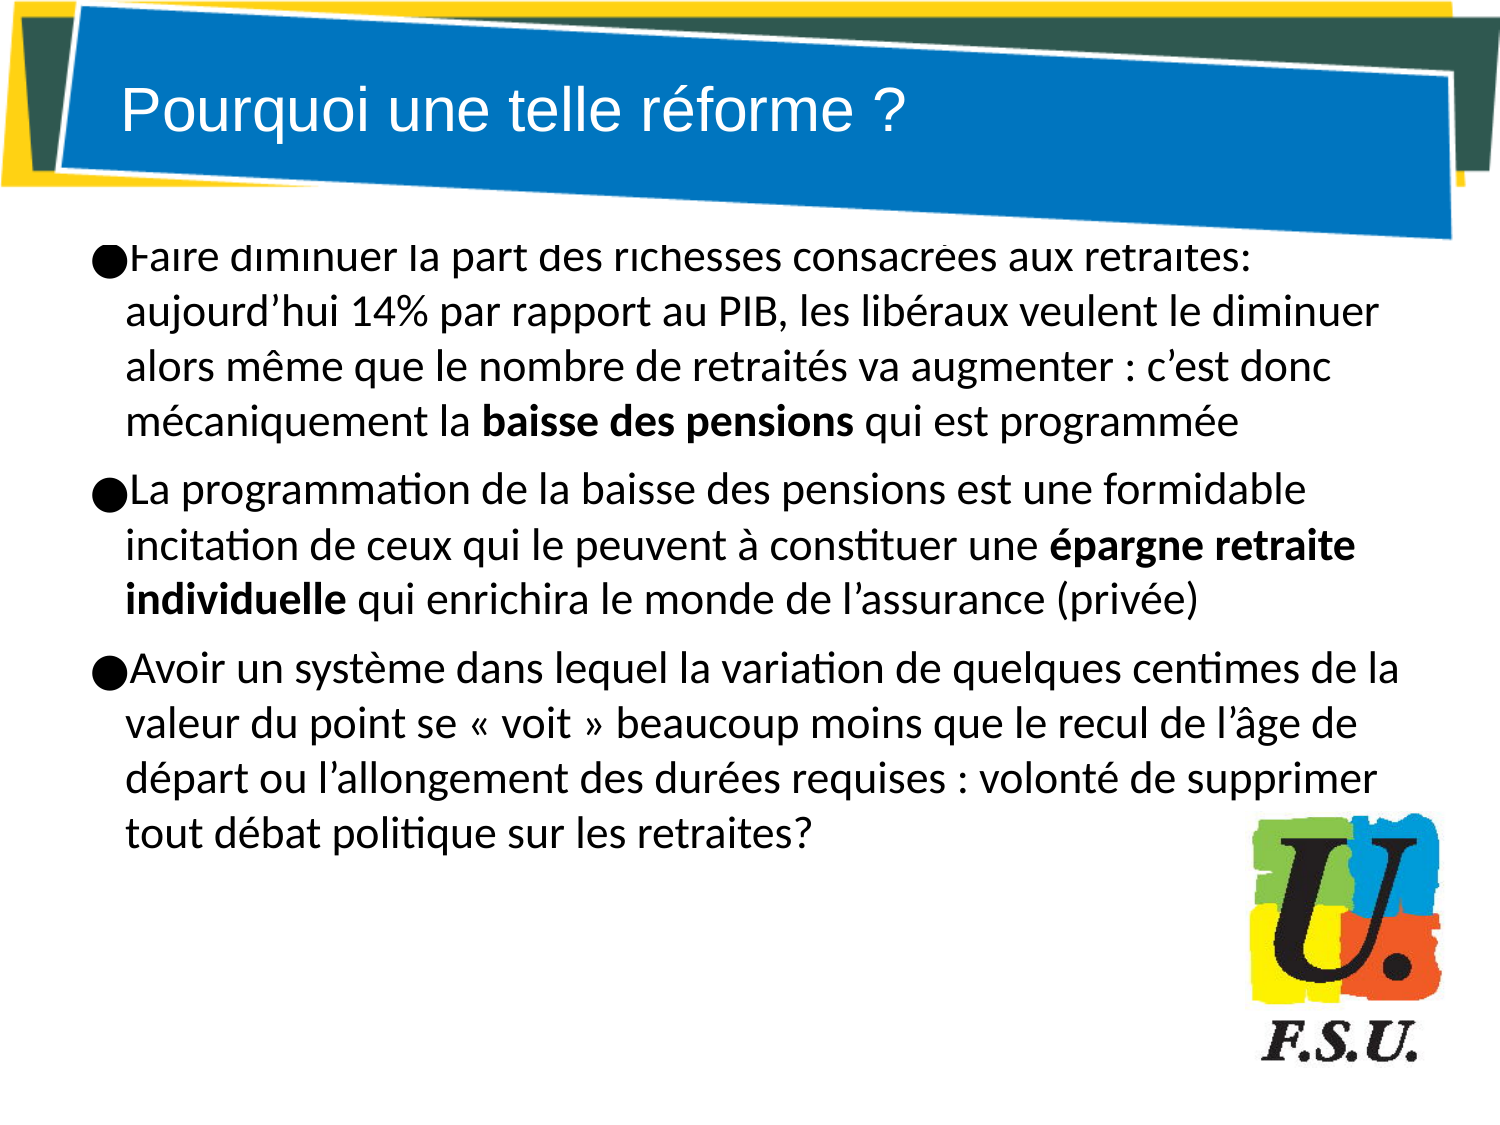

Pourquoi une telle réforme?
Pourquoi une telle réforme ?
Faire diminuer la part des richesses consacrées aux retraites: aujourd’hui 14% par rapport au PIB, les libéraux veulent le diminuer alors même que le nombre de retraités va augmenter : c’est donc mécaniquement la baisse des pensions qui est programmée
La programmation de la baisse des pensions est une formidable incitation de ceux qui le peuvent à constituer une épargne retraite individuelle qui enrichira le monde de l’assurance (privée)
Avoir un système dans lequel la variation de quelques centimes de la valeur du point se « voit » beaucoup moins que le recul de l’âge de départ ou l’allongement des durées requises : volonté de supprimer tout débat politique sur les retraites?